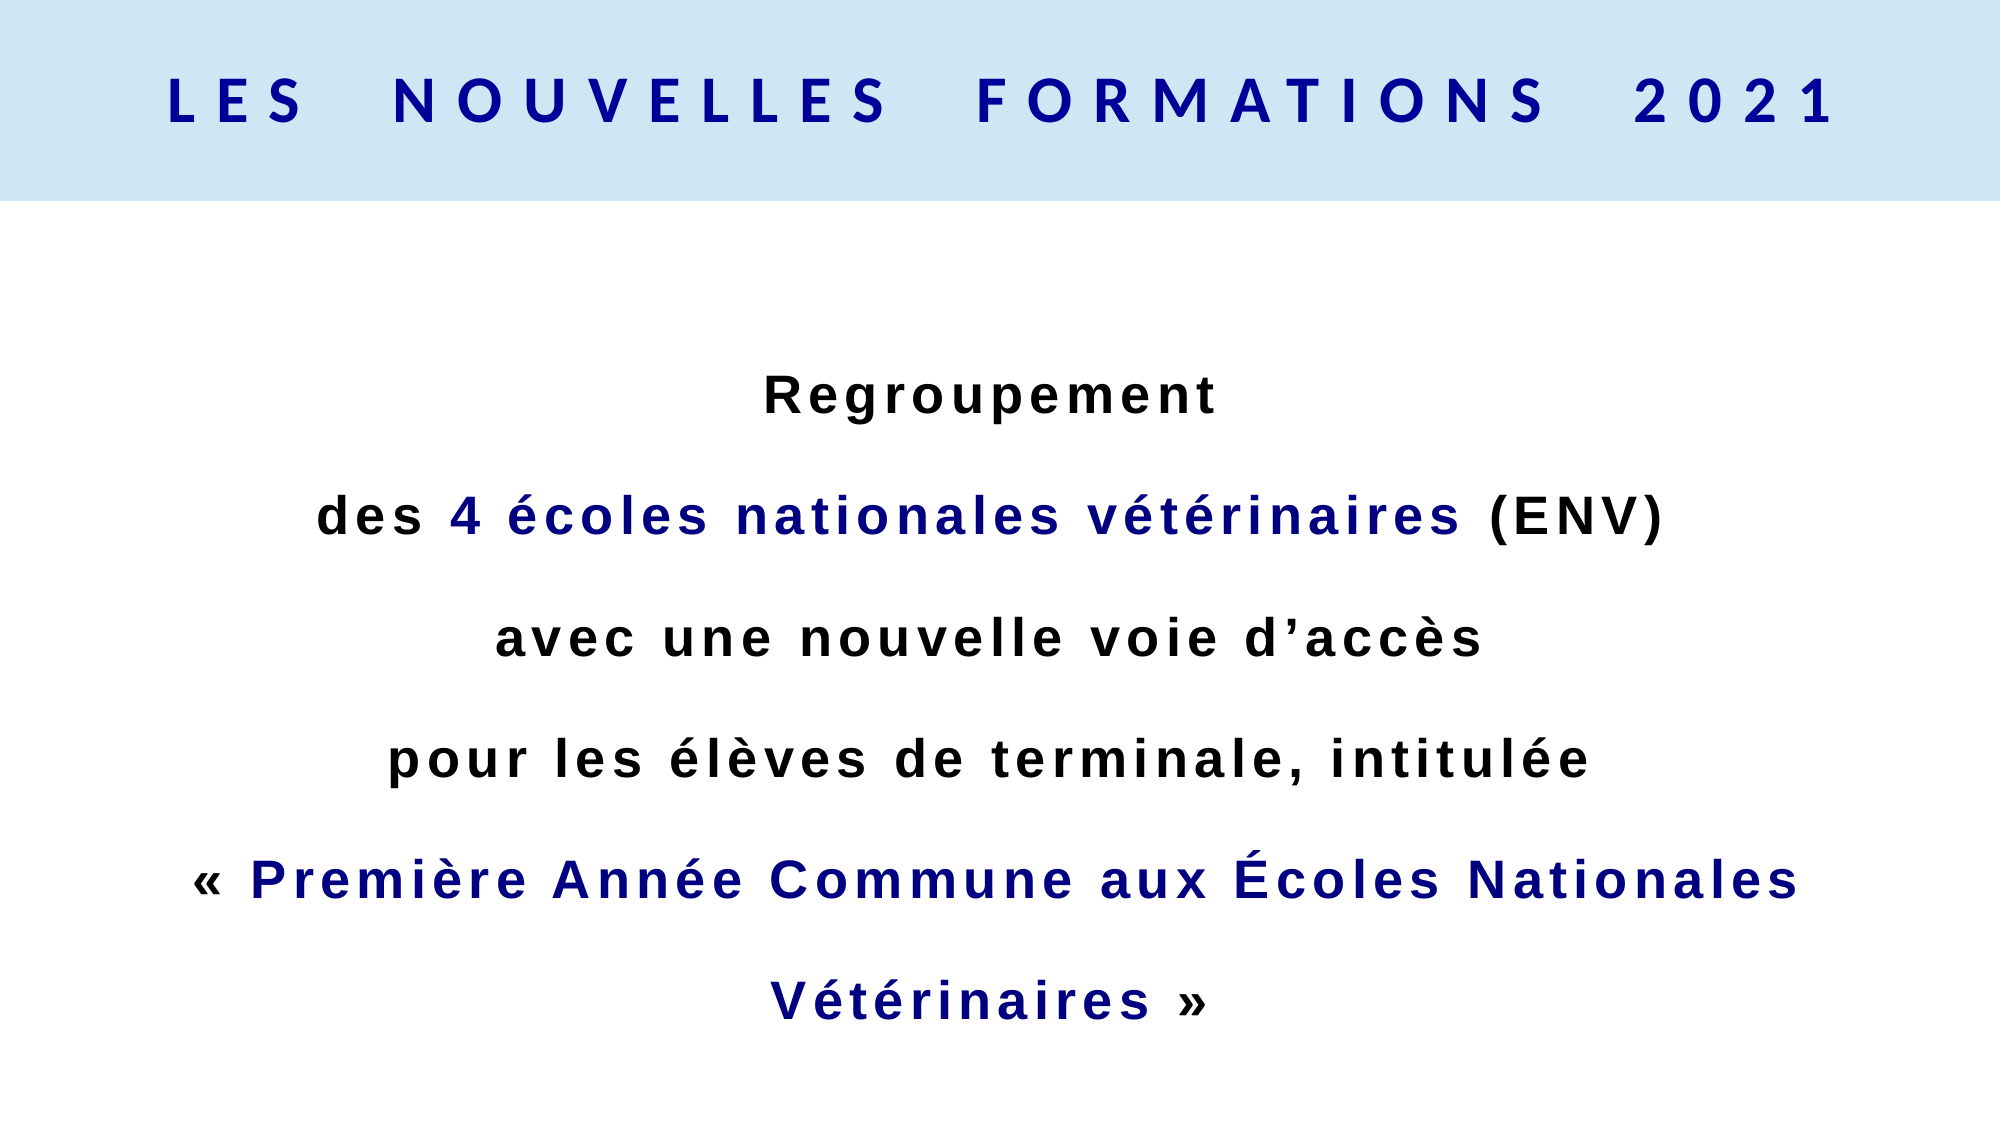

# LES NOUVELLES FORMATIONS 2021
Regroupement
des 4 écoles nationales vétérinaires (ENV)
avec une nouvelle voie d’accès
pour les élèves de terminale, intitulée
« Première Année Commune aux Écoles Nationales Vétérinaires »